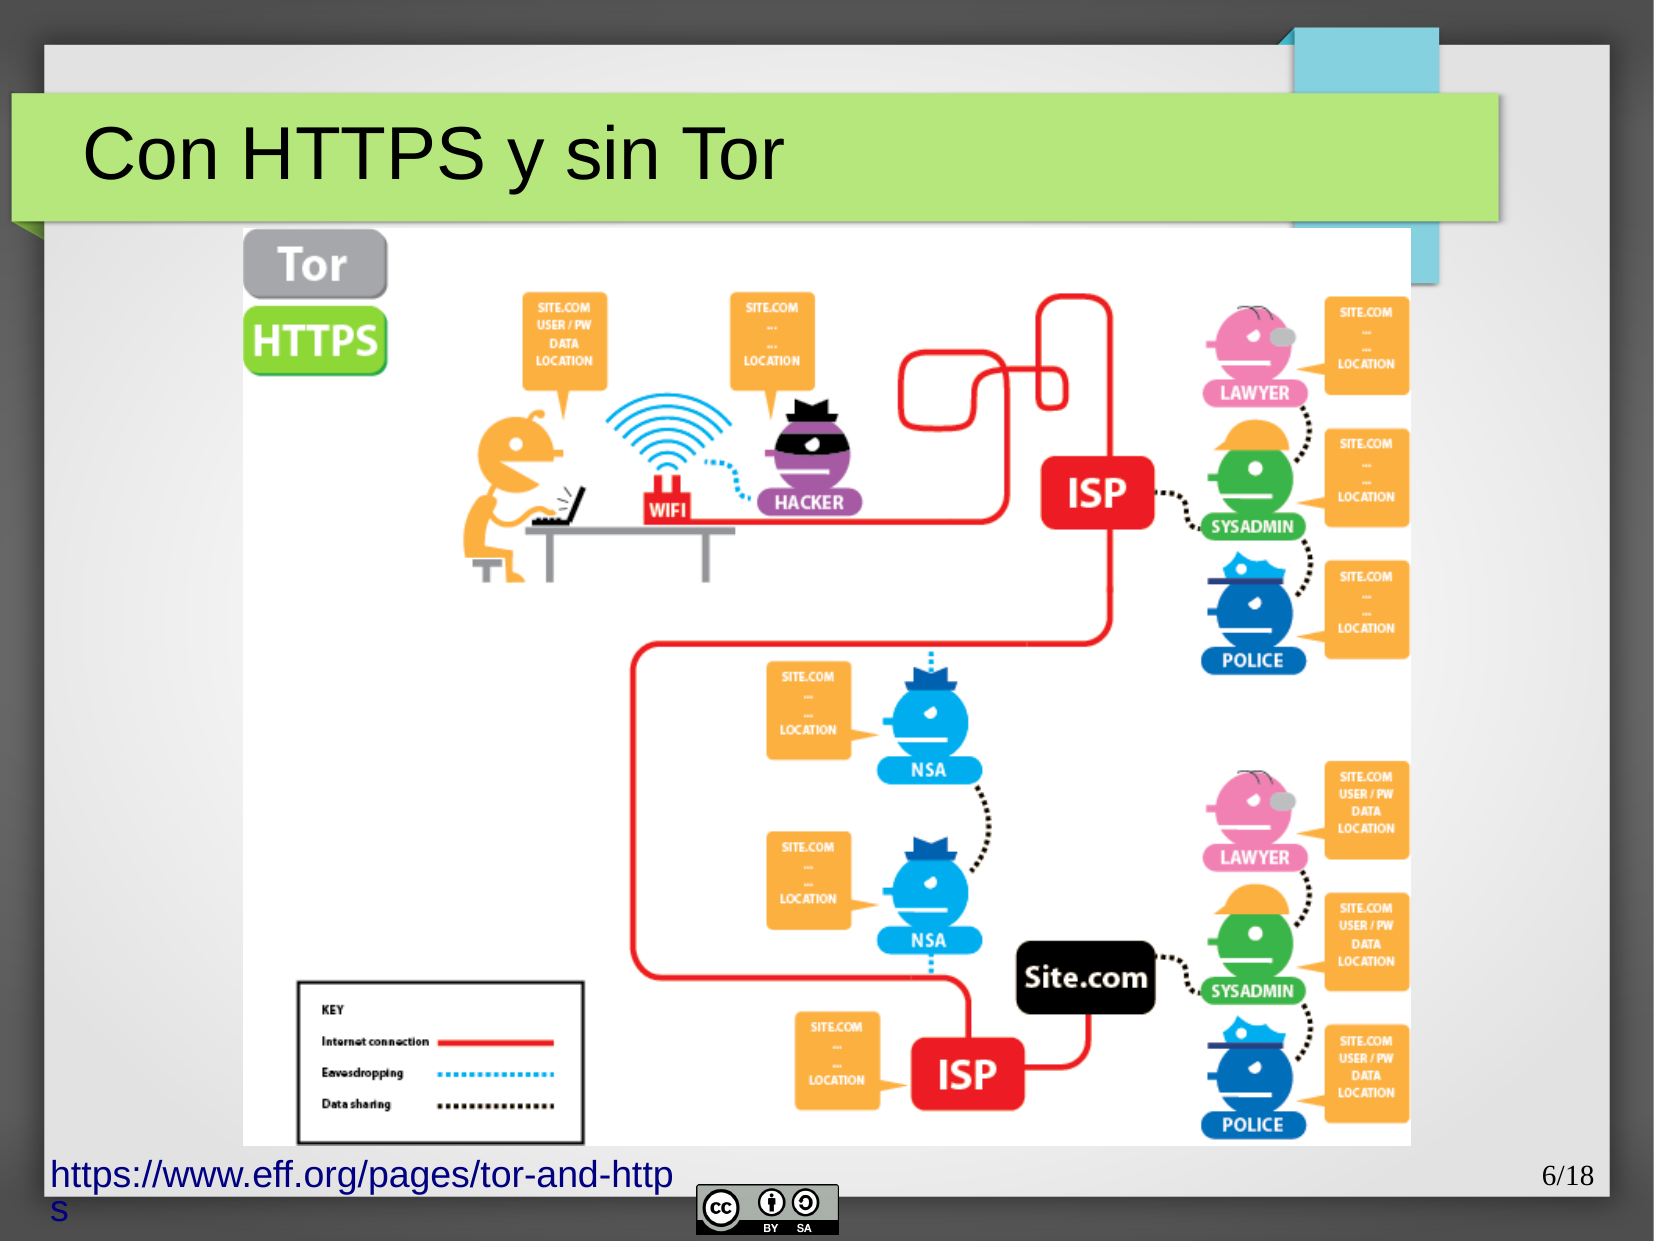

# Con HTTPS y sin Tor
https://www.eff.org/pages/tor-and-https
6